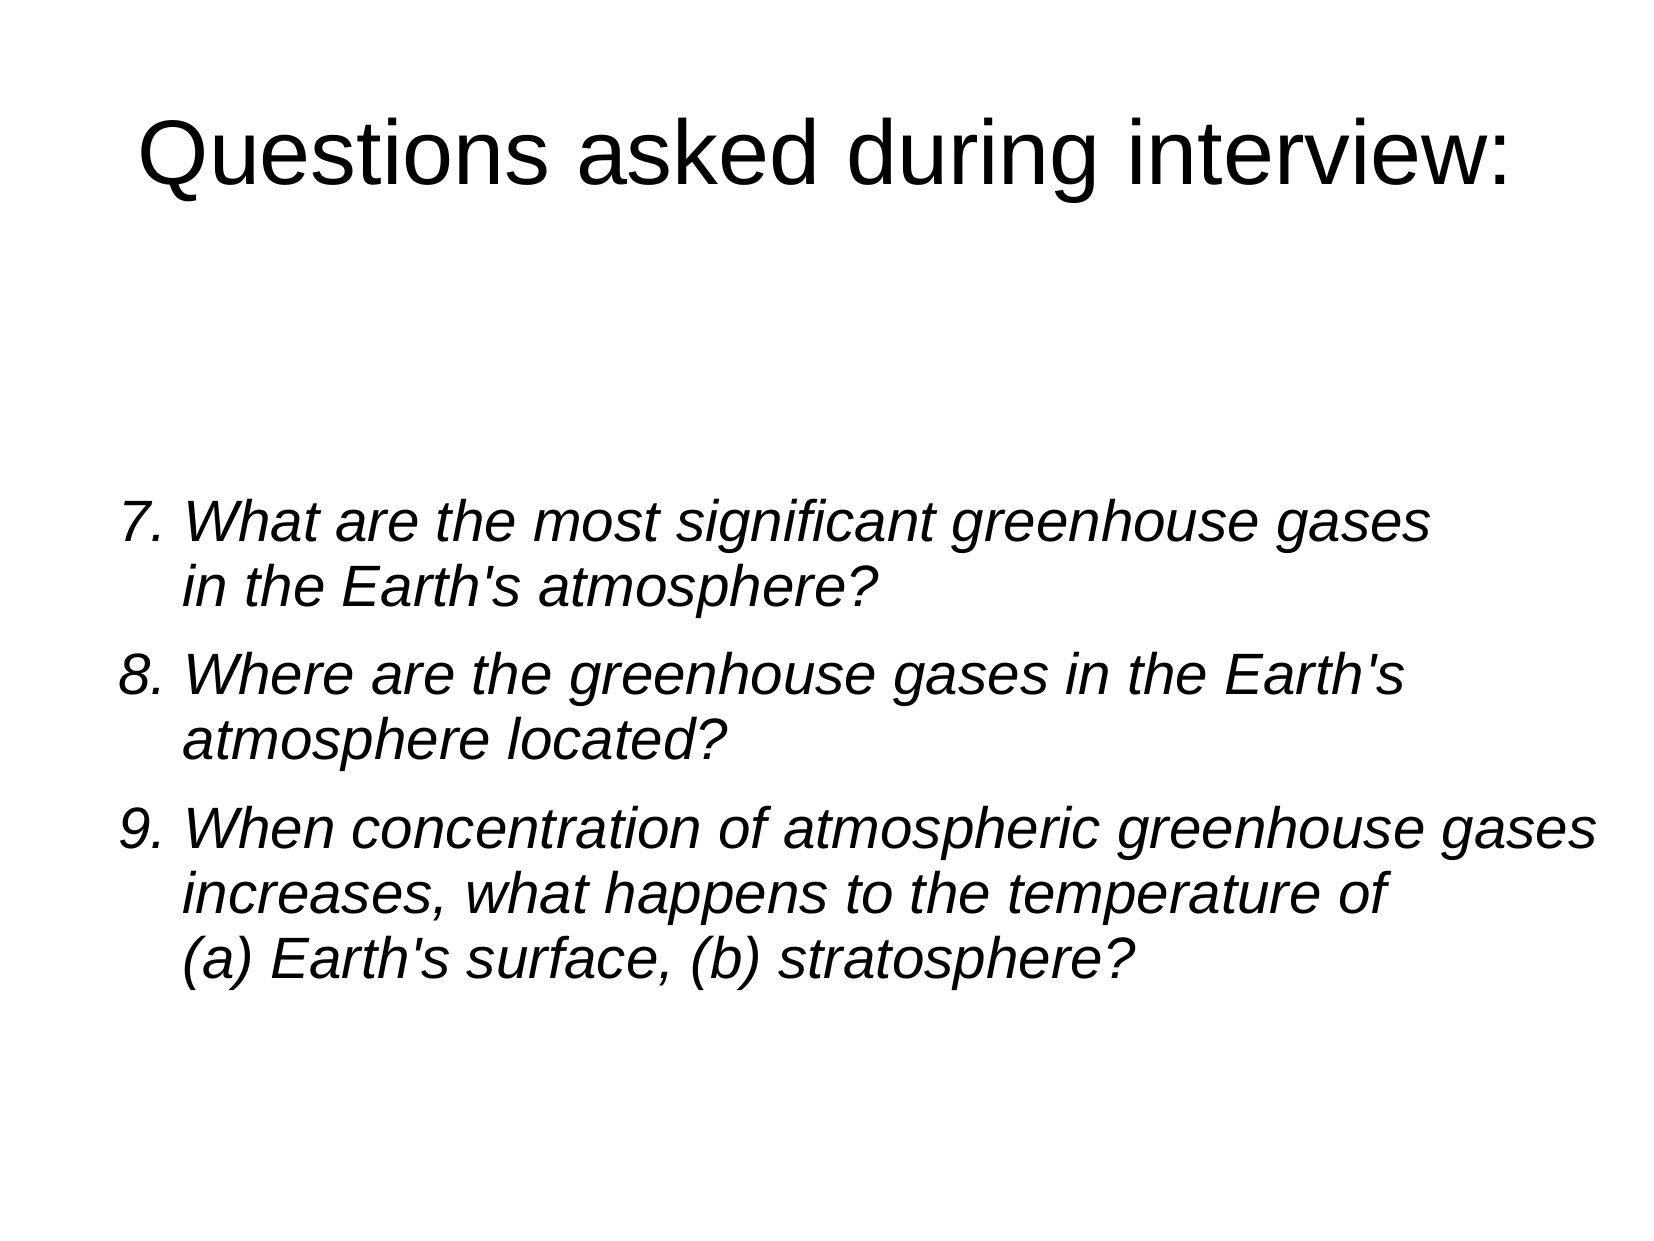

# Questions asked during interview:
What are the most significant greenhouse gases
 in the Earth's atmosphere?
Where are the greenhouse gases in the Earth's 	    atmosphere located?
When concentration of atmospheric greenhouse gases     increases, what happens to the temperature of
    (a) Earth's surface, (b) stratosphere?